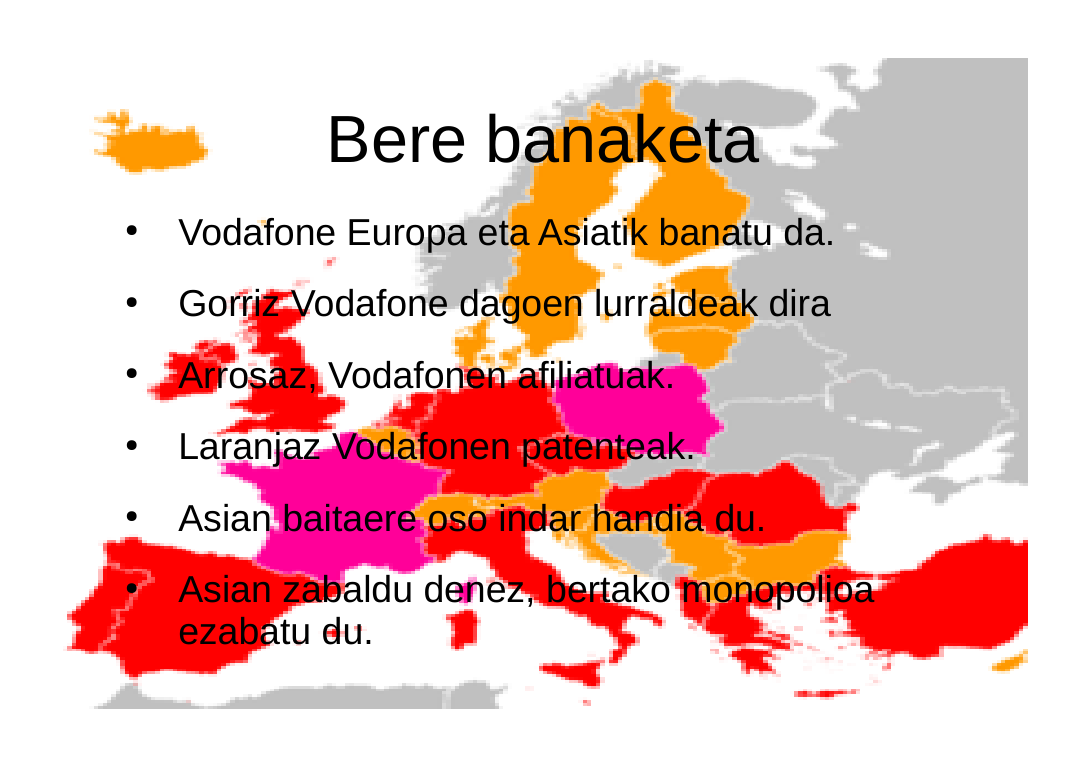

# Bere banaketa
Vodafone Europa eta Asiatik banatu da.
Gorriz Vodafone dagoen lurraldeak dira
Arrosaz, Vodafonen afiliatuak.
Laranjaz Vodafonen patenteak.
Asian baitaere oso indar handia du.
Asian zabaldu denez, bertako monopolioa ezabatu du.